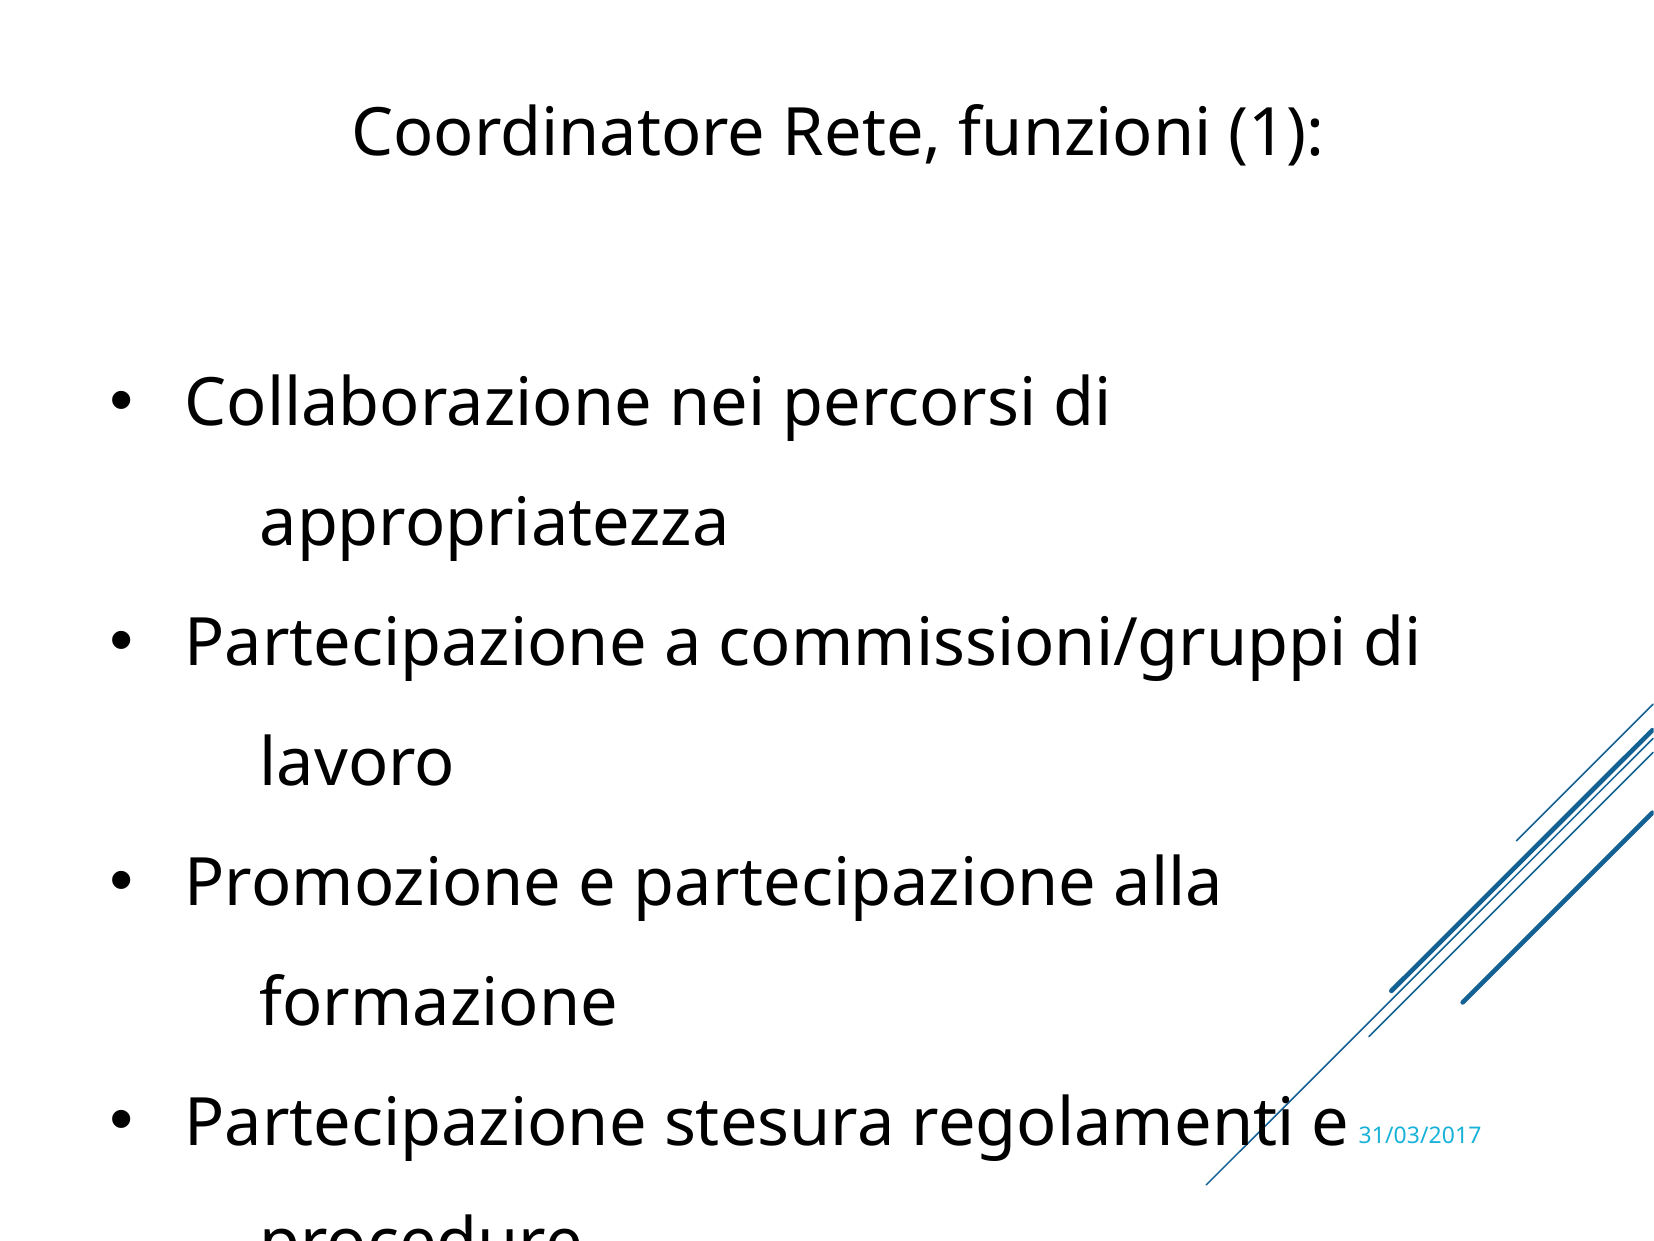

Coordinatore Rete, funzioni (1):
Collaborazione nei percorsi di appropriatezza
Partecipazione a commissioni/gruppi di lavoro
Promozione e partecipazione alla formazione
Partecipazione stesura regolamenti e procedure
31/03/2017